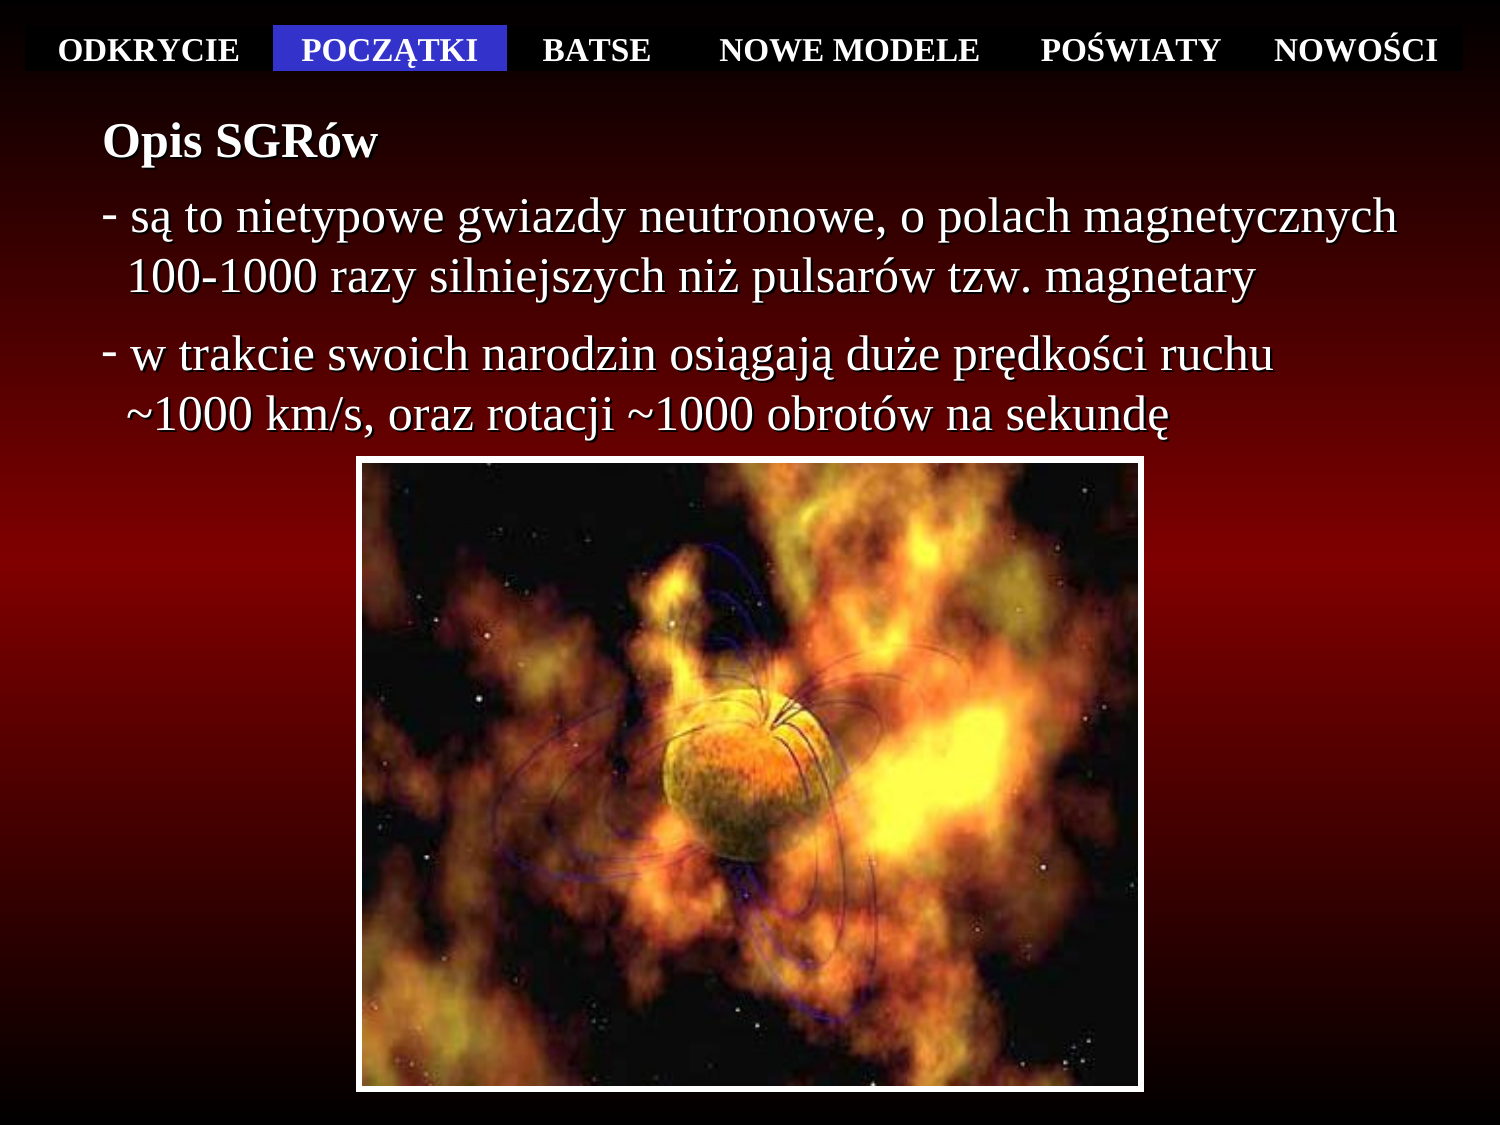

| ODKRYCIE | POCZĄTKI | BATSE | NOWE MODELE | POŚWIATY | NOWOŚCI |
| --- | --- | --- | --- | --- | --- |
Opis SGRów
 są to nietypowe gwiazdy neutronowe, o polach magnetycznych
 100-1000 razy silniejszych niż pulsarów tzw. magnetary
 w trakcie swoich narodzin osiągają duże prędkości ruchu
 ~1000 km/s, oraz rotacji ~1000 obrotów na sekundę